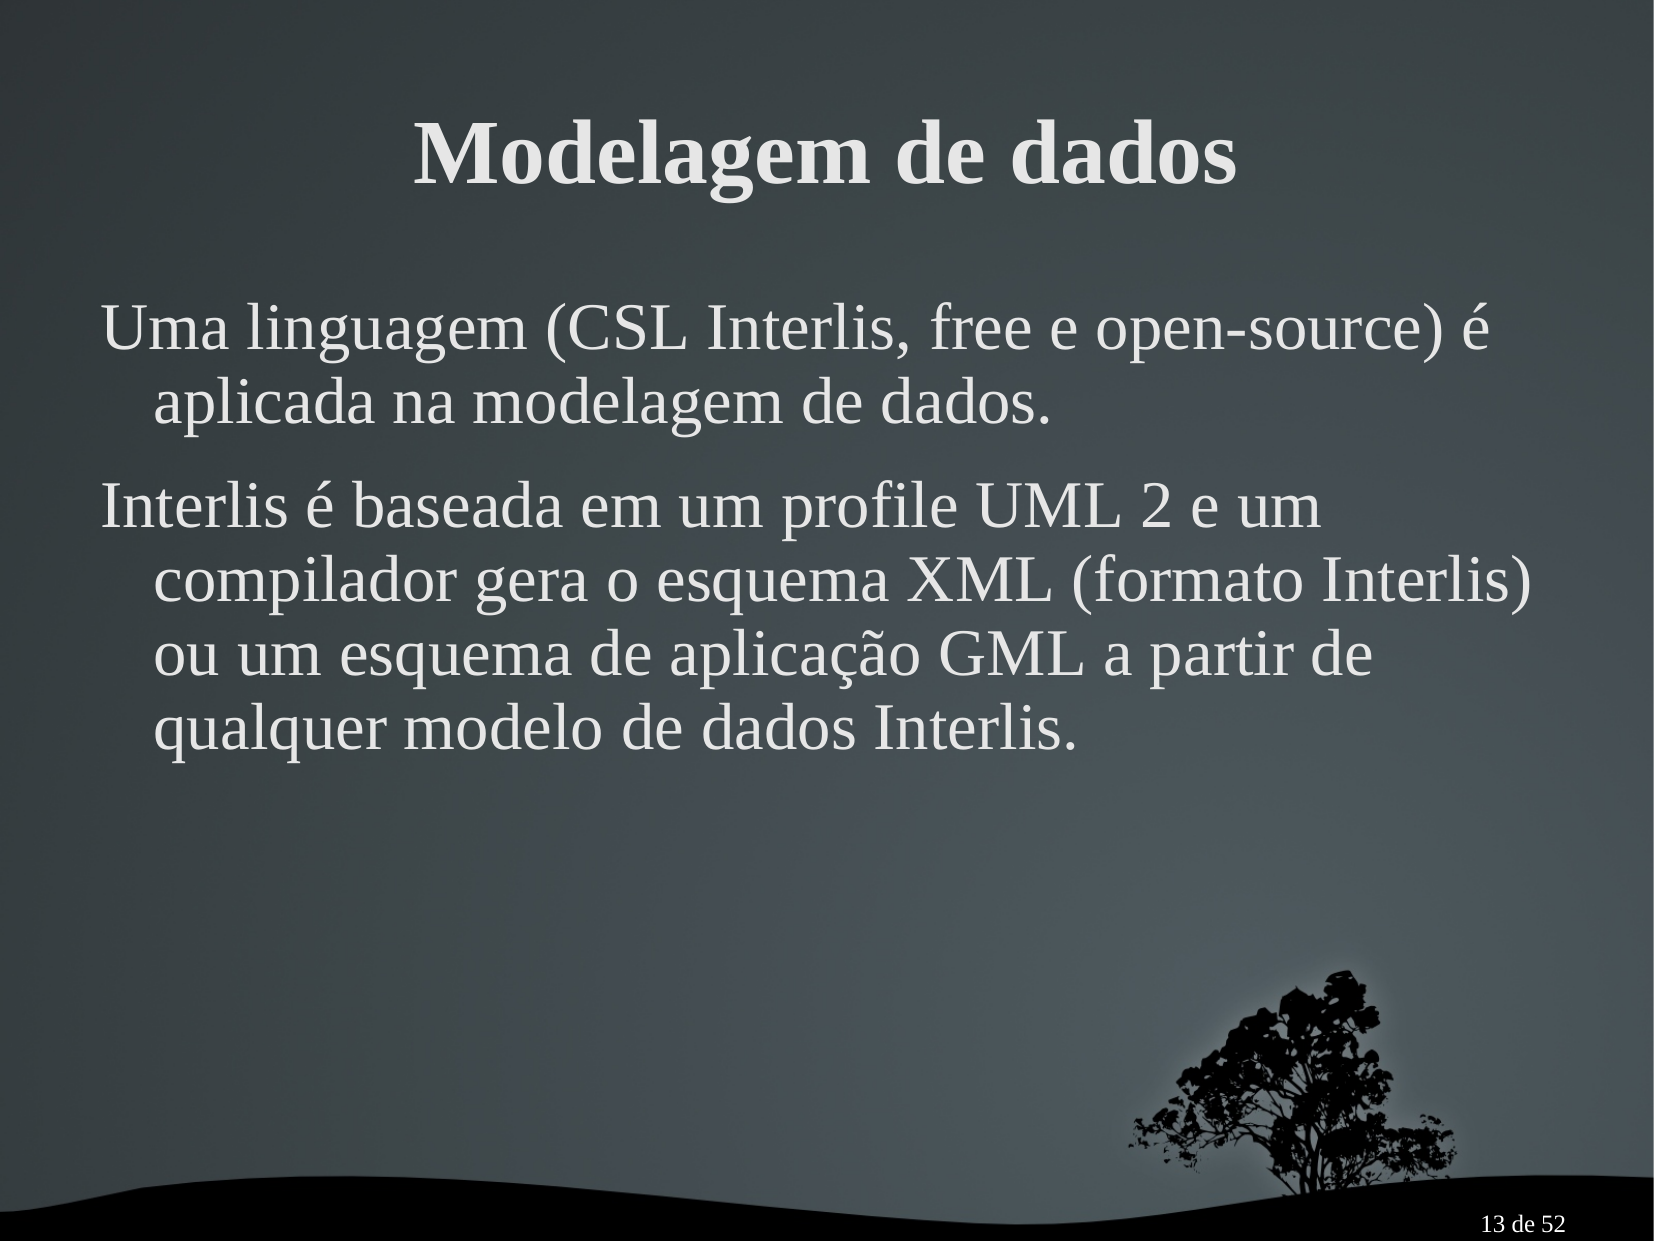

# Modelagem de dados
Uma linguagem (CSL Interlis, free e open-source) é aplicada na modelagem de dados.
Interlis é baseada em um profile UML 2 e um compilador gera o esquema XML (formato Interlis) ou um esquema de aplicação GML a partir de qualquer modelo de dados Interlis.
13